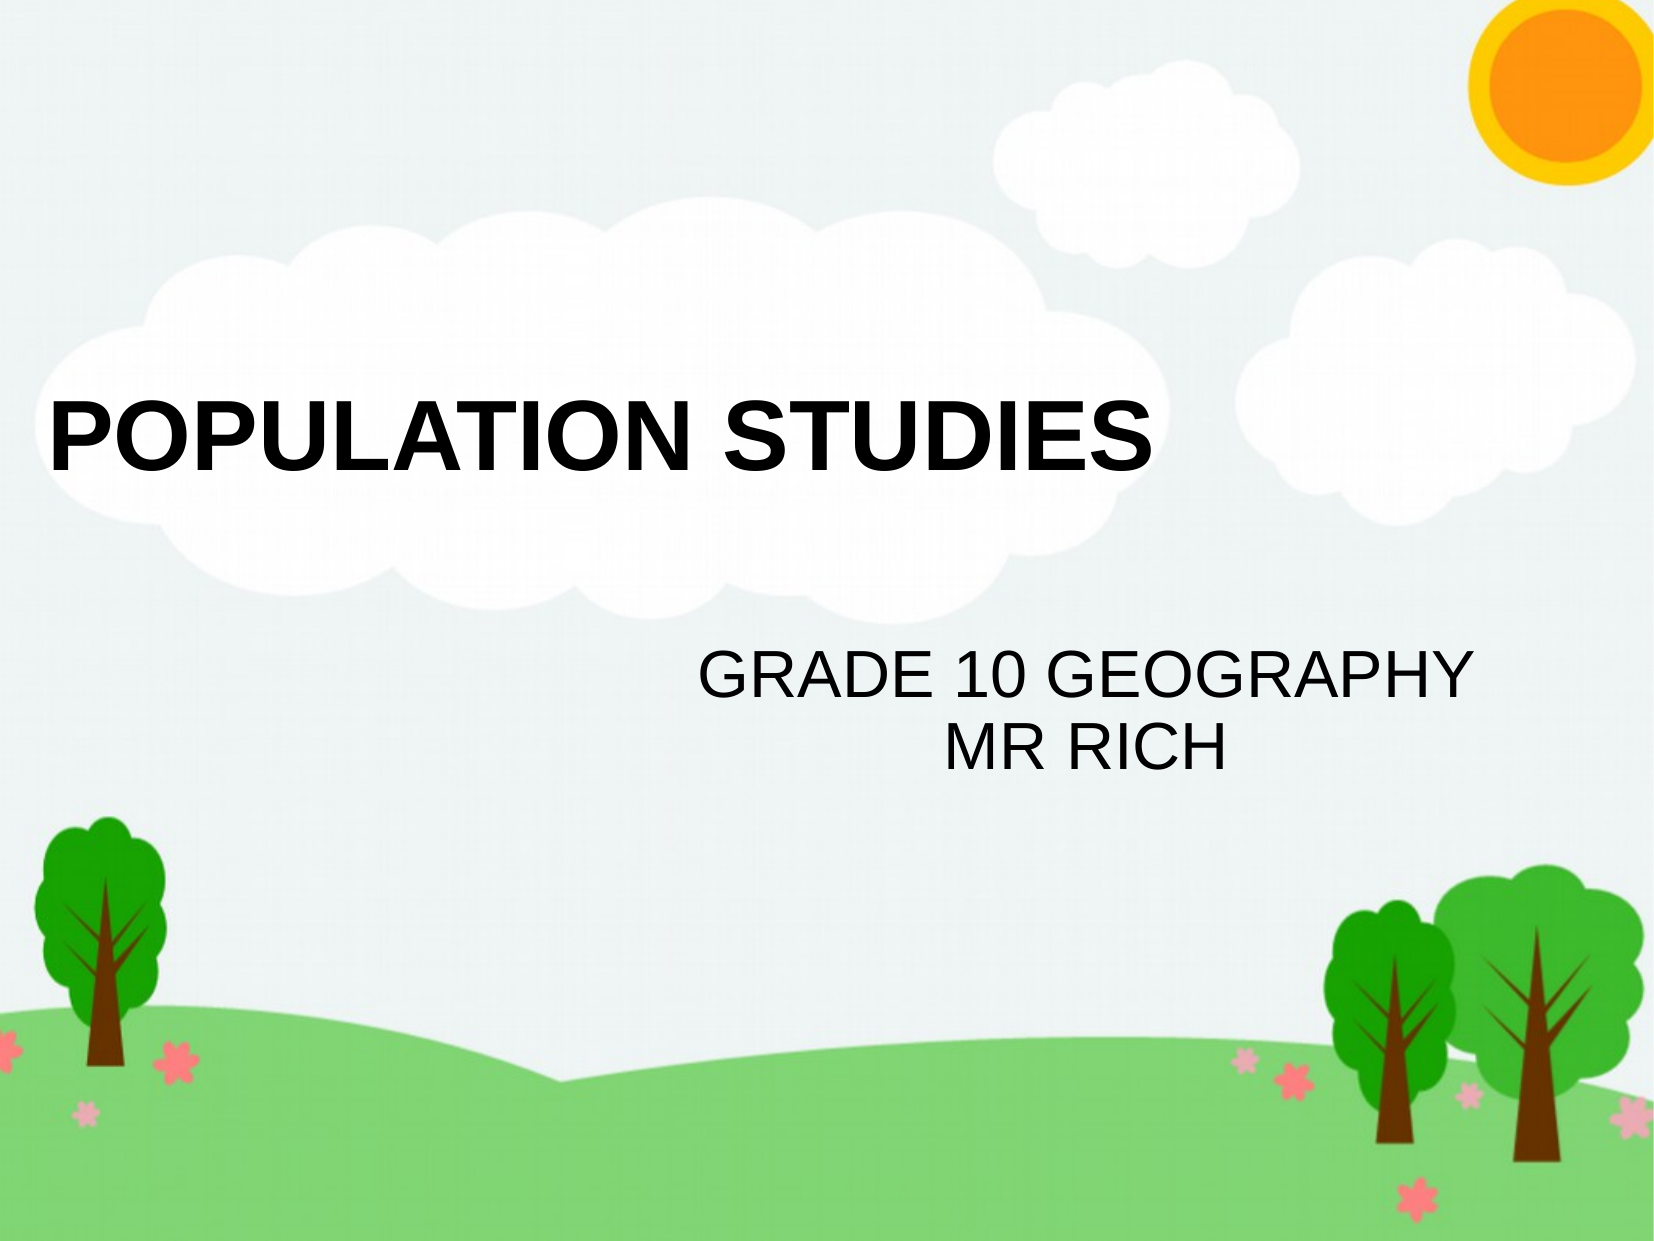

# POPULATION STUDIES
GRADE 10 GEOGRAPHY MR RICH